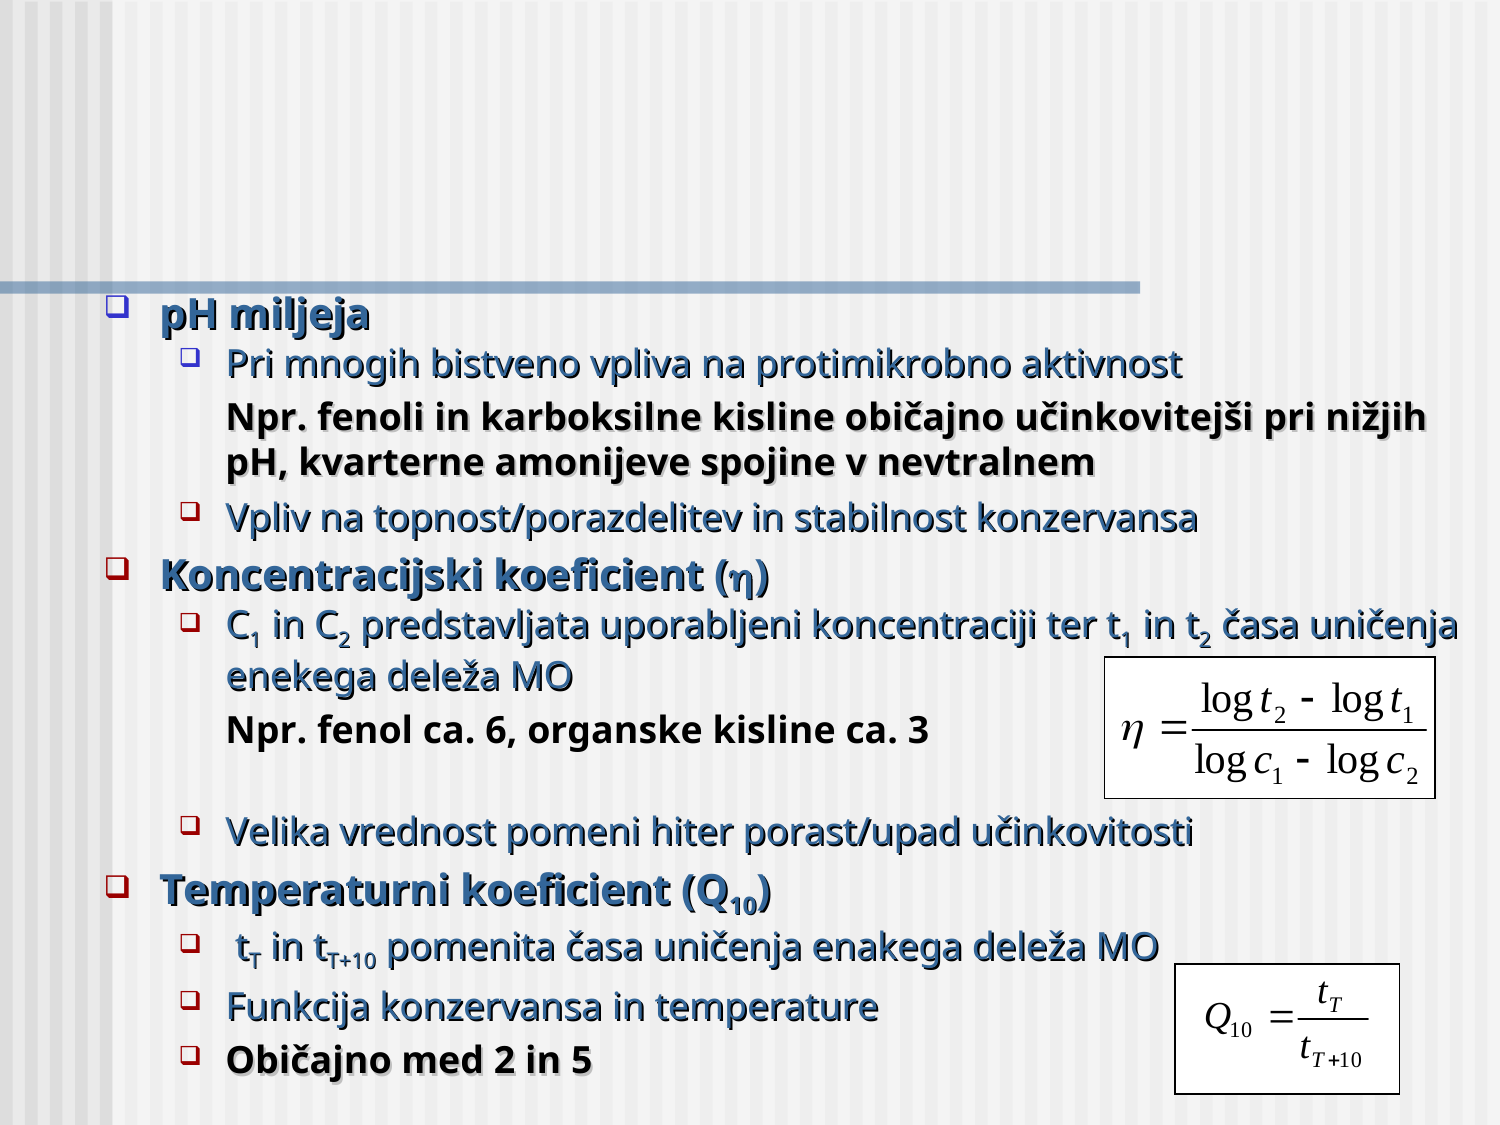

#
pH miljeja
Pri mnogih bistveno vpliva na protimikrobno aktivnost
	Npr. fenoli in karboksilne kisline običajno učinkovitejši pri nižjih pH, kvarterne amonijeve spojine v nevtralnem
Vpliv na topnost/porazdelitev in stabilnost konzervansa
Koncentracijski koeficient ()
C1 in C2 predstavljata uporabljeni koncentraciji ter t1 in t2 časa uničenja enekega deleža MO
	Npr. fenol ca. 6, organske kisline ca. 3
Velika vrednost pomeni hiter porast/upad učinkovitosti
Temperaturni koeficient (Q10)
 tT in tT+10 pomenita časa uničenja enakega deleža MO
Funkcija konzervansa in temperature
Običajno med 2 in 5